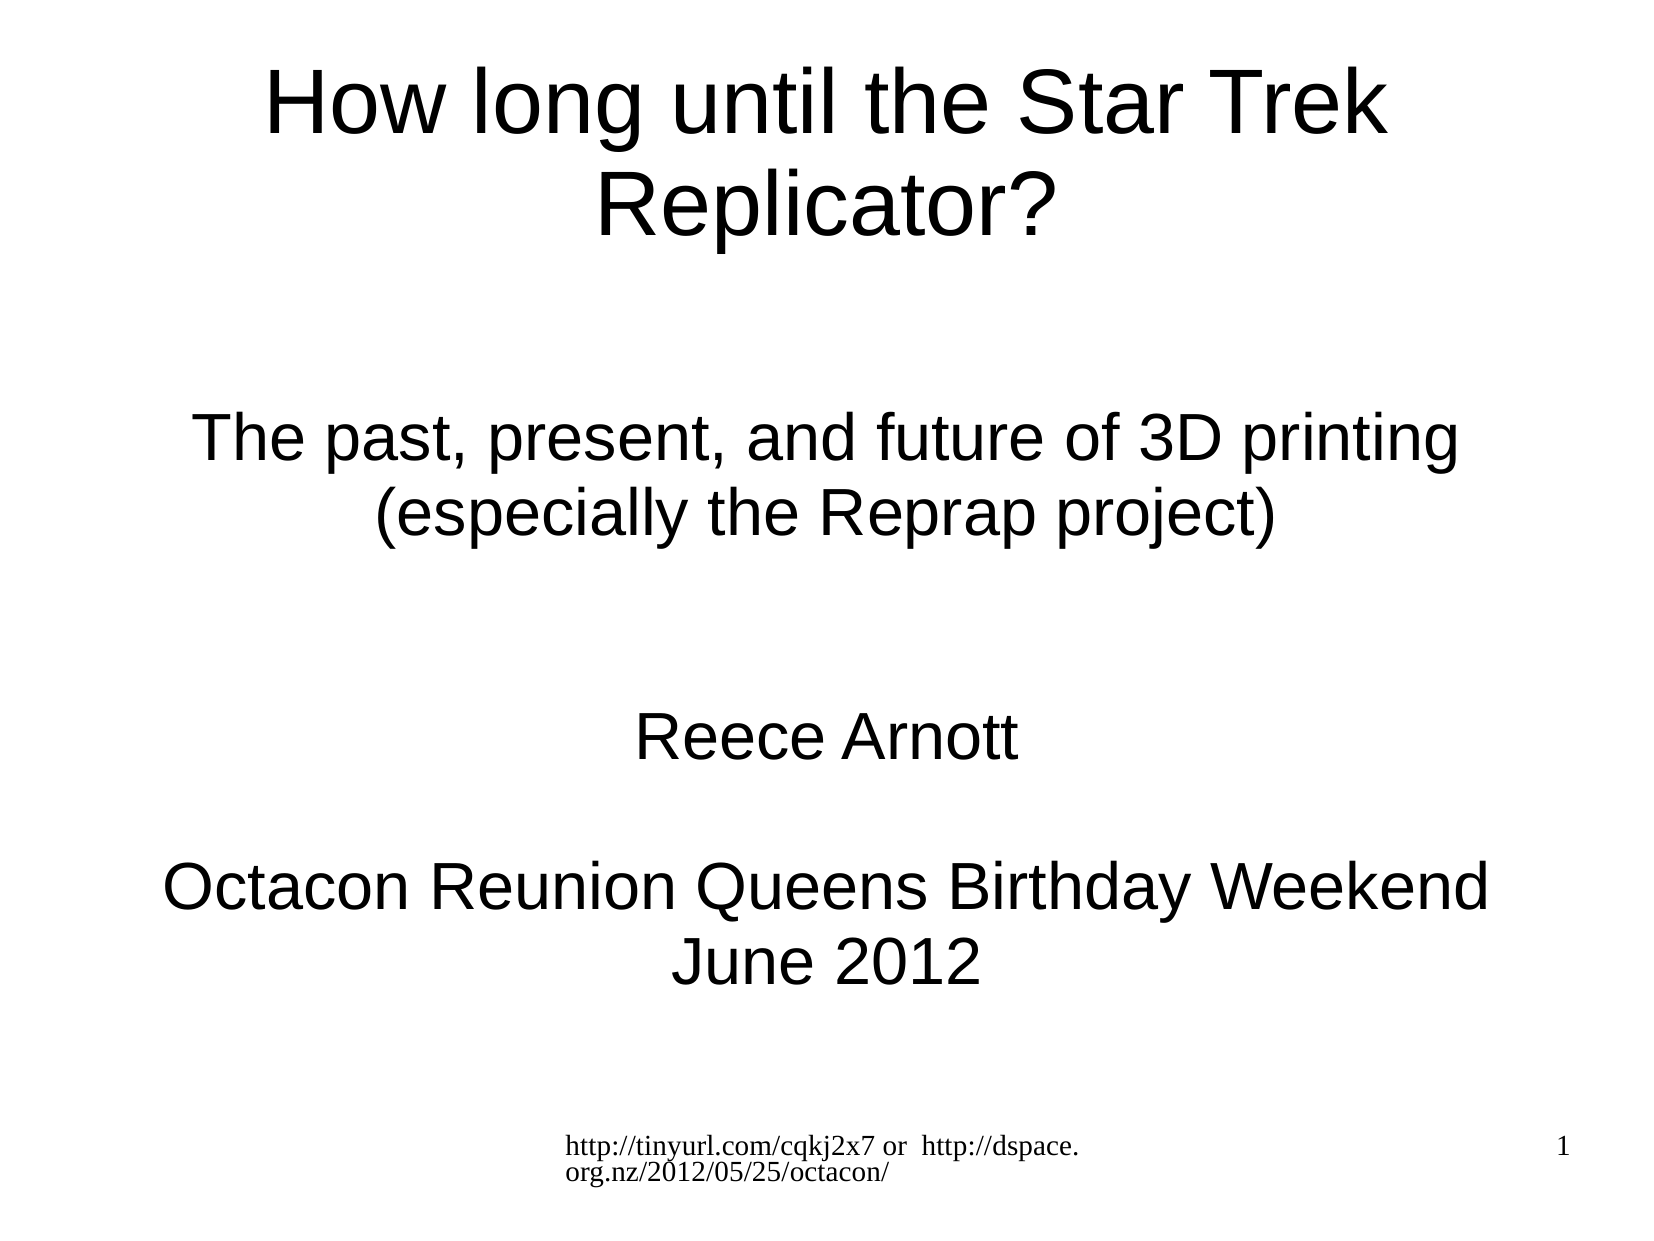

# How long until the Star Trek Replicator?
The past, present, and future of 3D printing (especially the Reprap project)
Reece Arnott
Octacon Reunion Queens Birthday Weekend June 2012
http://tinyurl.com/cqkj2x7 or http://dspace.org.nz/2012/05/25/octacon/
1